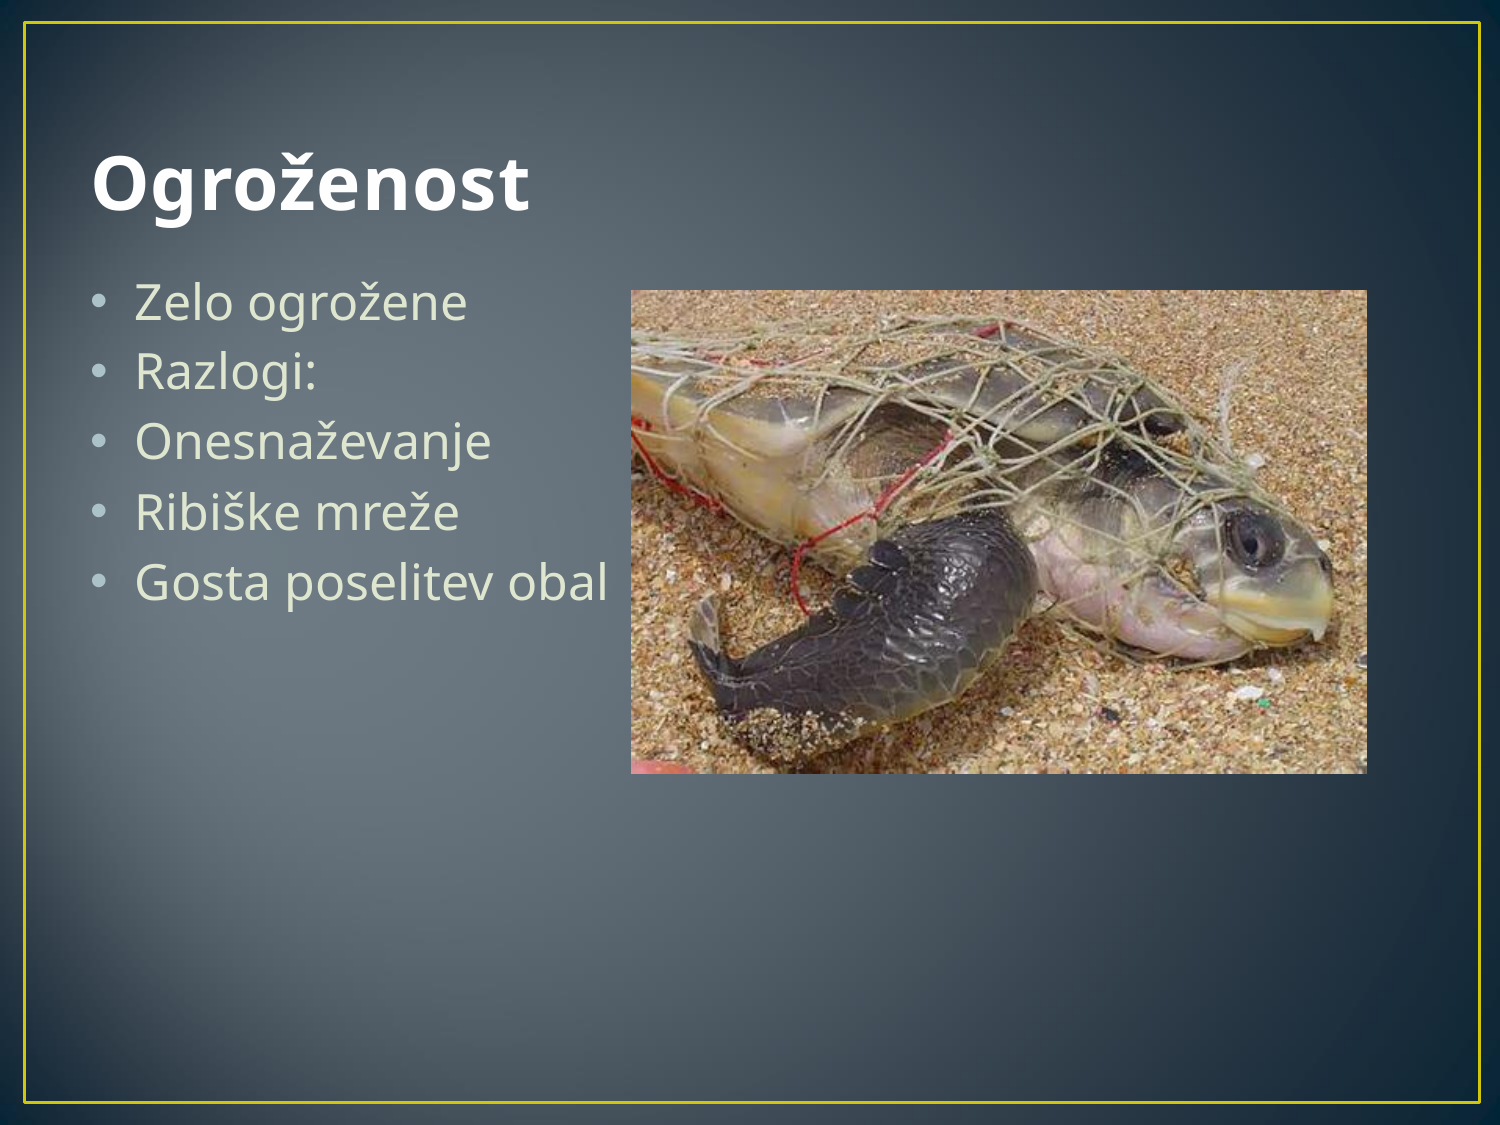

# Ogroženost
Zelo ogrožene
Razlogi:
Onesnaževanje
Ribiške mreže
Gosta poselitev obal